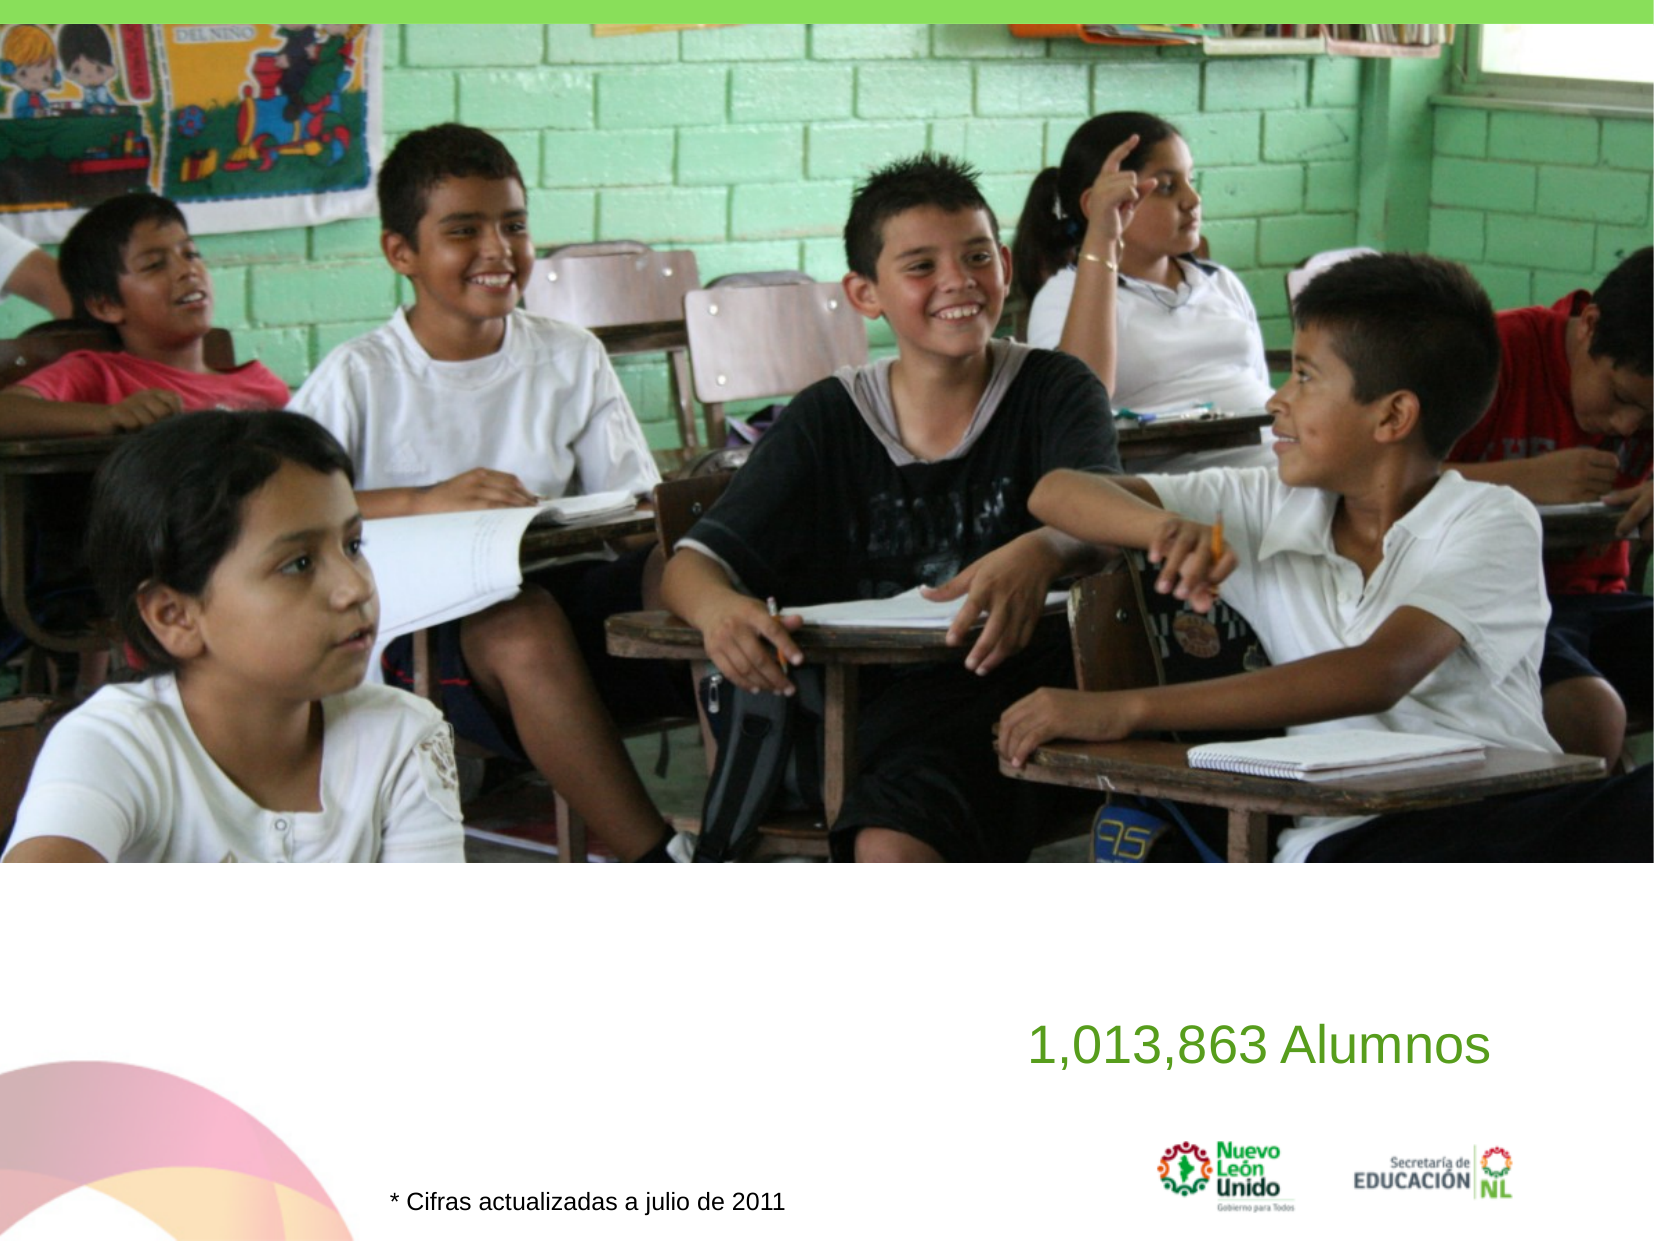

1,013,863 Alumnos
* Cifras actualizadas a julio de 2011